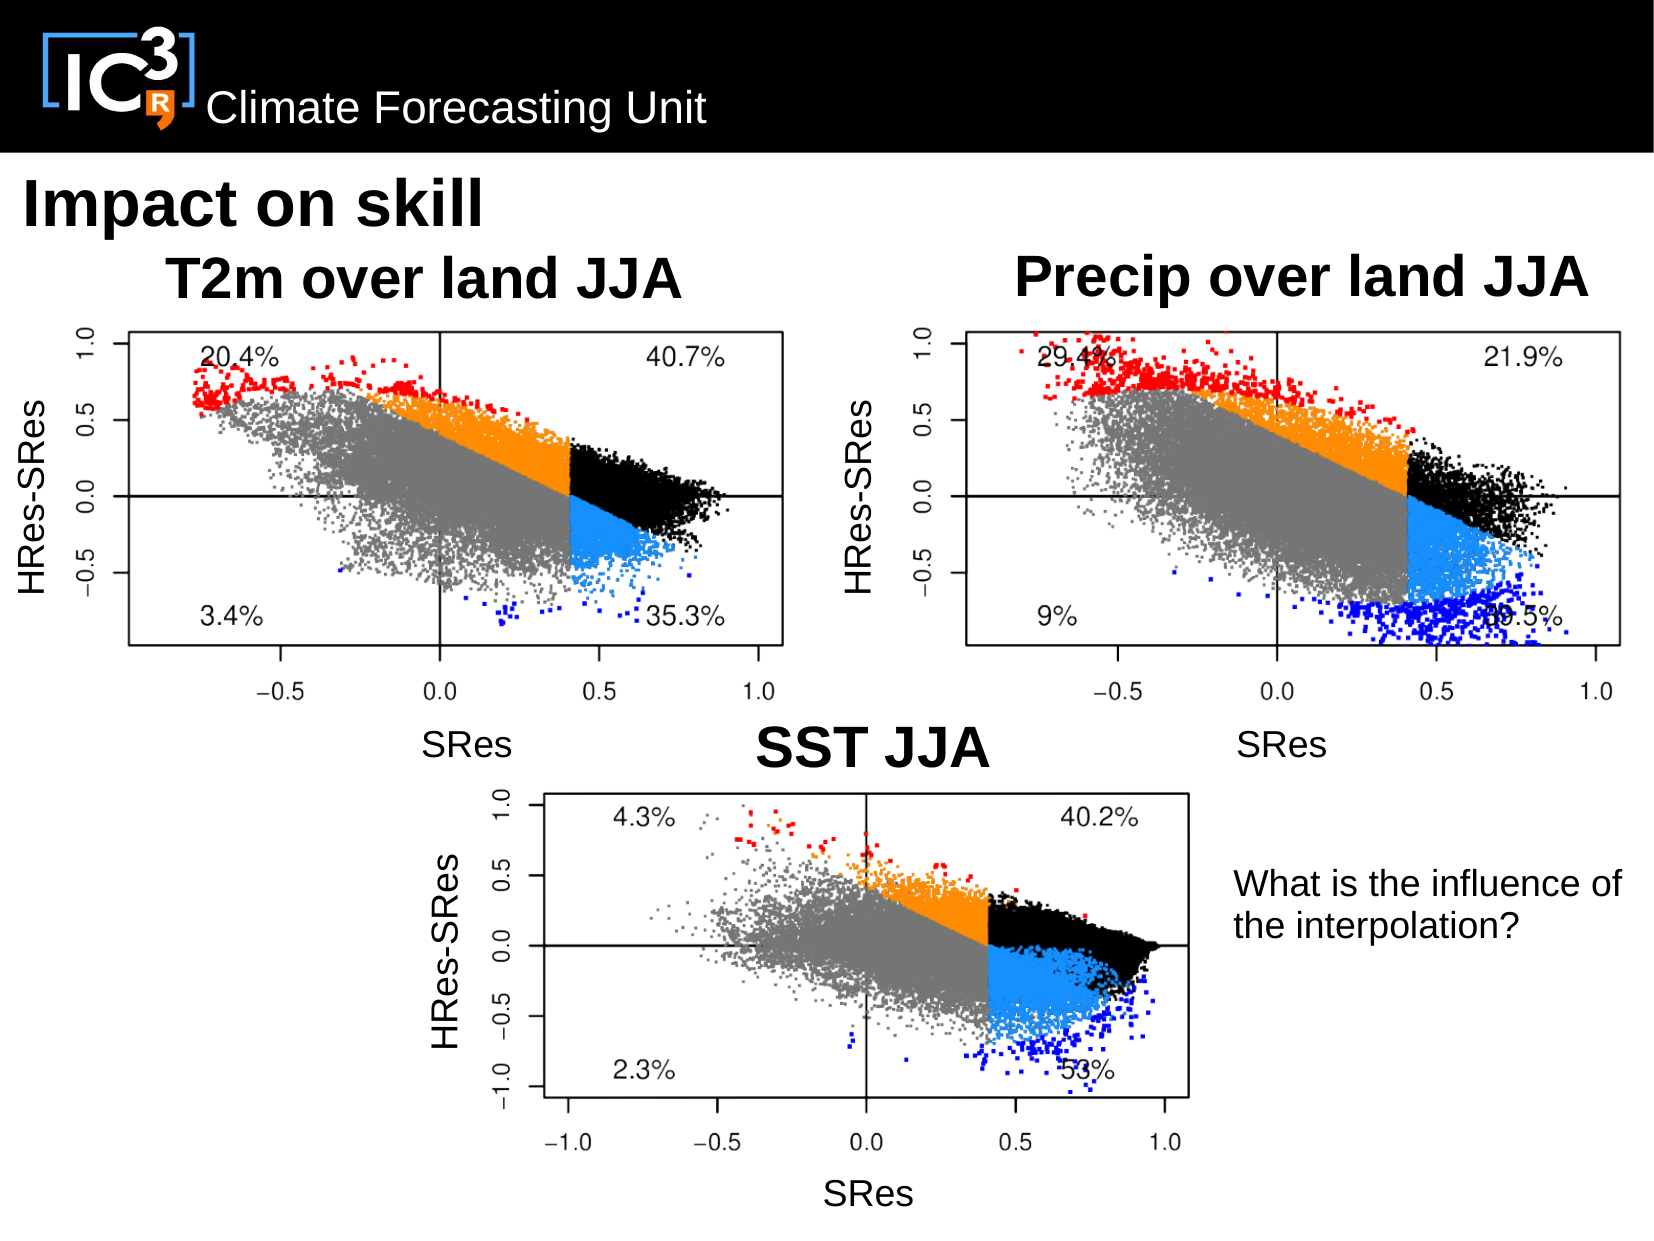

Climate Forecasting Unit
Climate Forecasting Unit
Impact on skill
Precip over land JJA
T2m over land JJA
HRes-SRes
HRes-SRes
SST JJA
SRes
SRes
What is the influence of the interpolation?
HRes-SRes
SRes